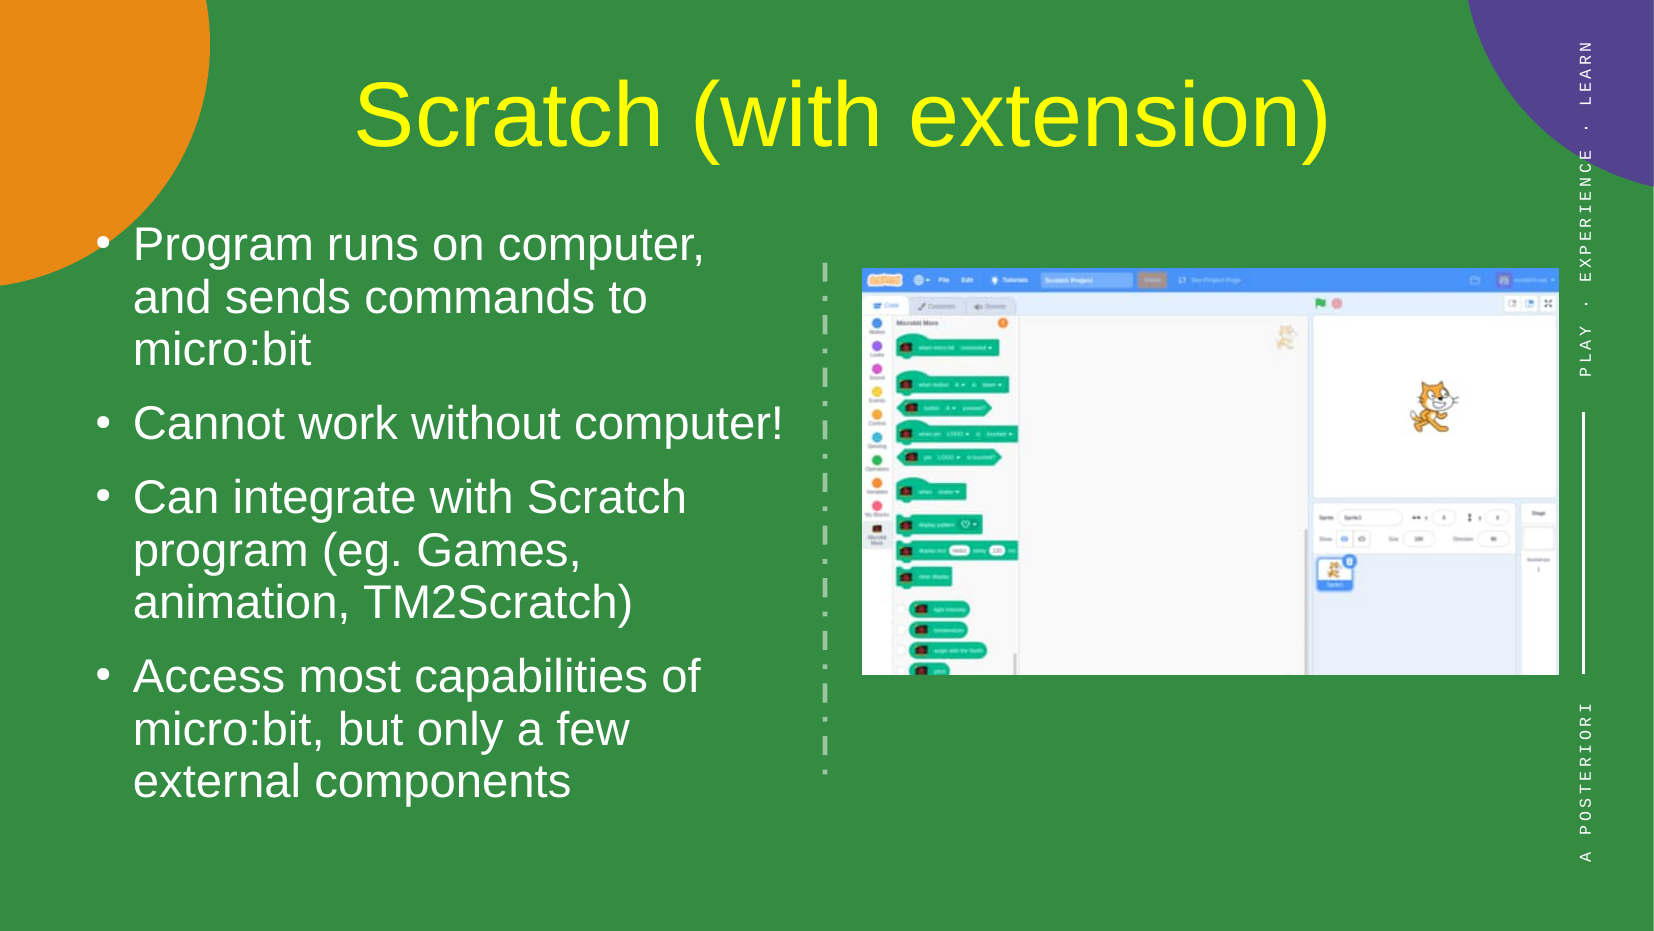

# Scratch (with extension)
Program runs on computer, and sends commands to micro:bit
Cannot work without computer!
Can integrate with Scratch program (eg. Games, animation, TM2Scratch)
Access most capabilities of micro:bit, but only a few external components